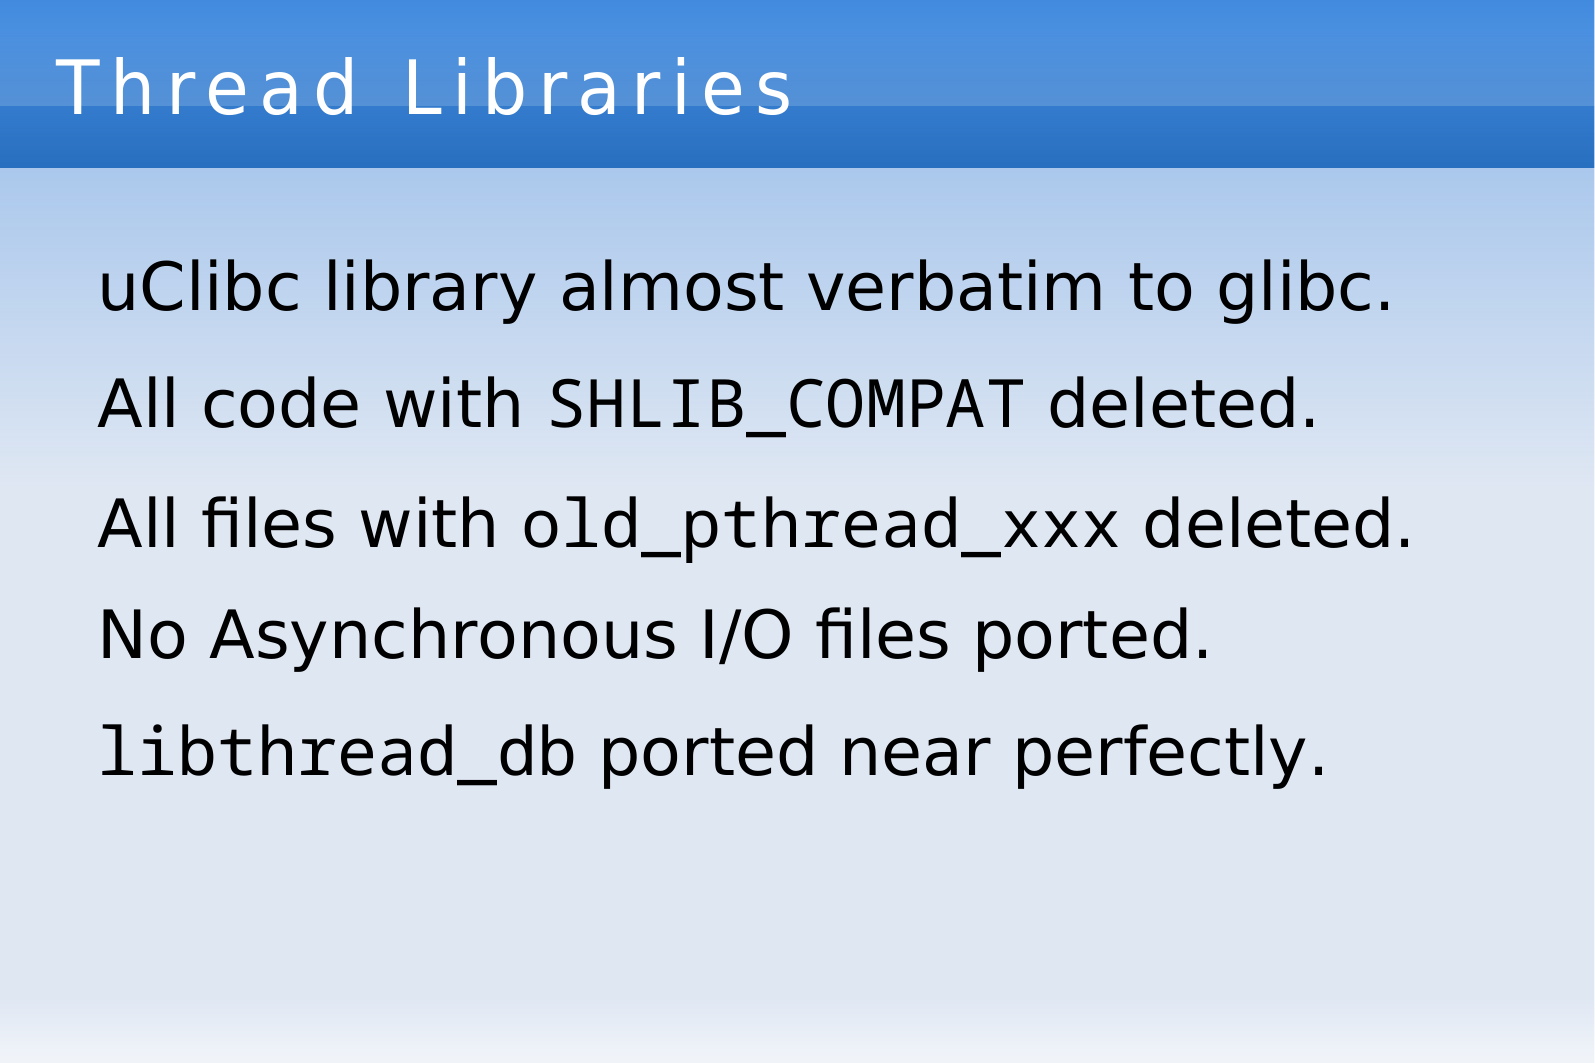

# Thread Libraries
uClibc library almost verbatim to glibc.
All code with SHLIB_COMPAT deleted.
All files with old_pthread_xxx deleted.
No Asynchronous I/O files ported.
libthread_db ported near perfectly.